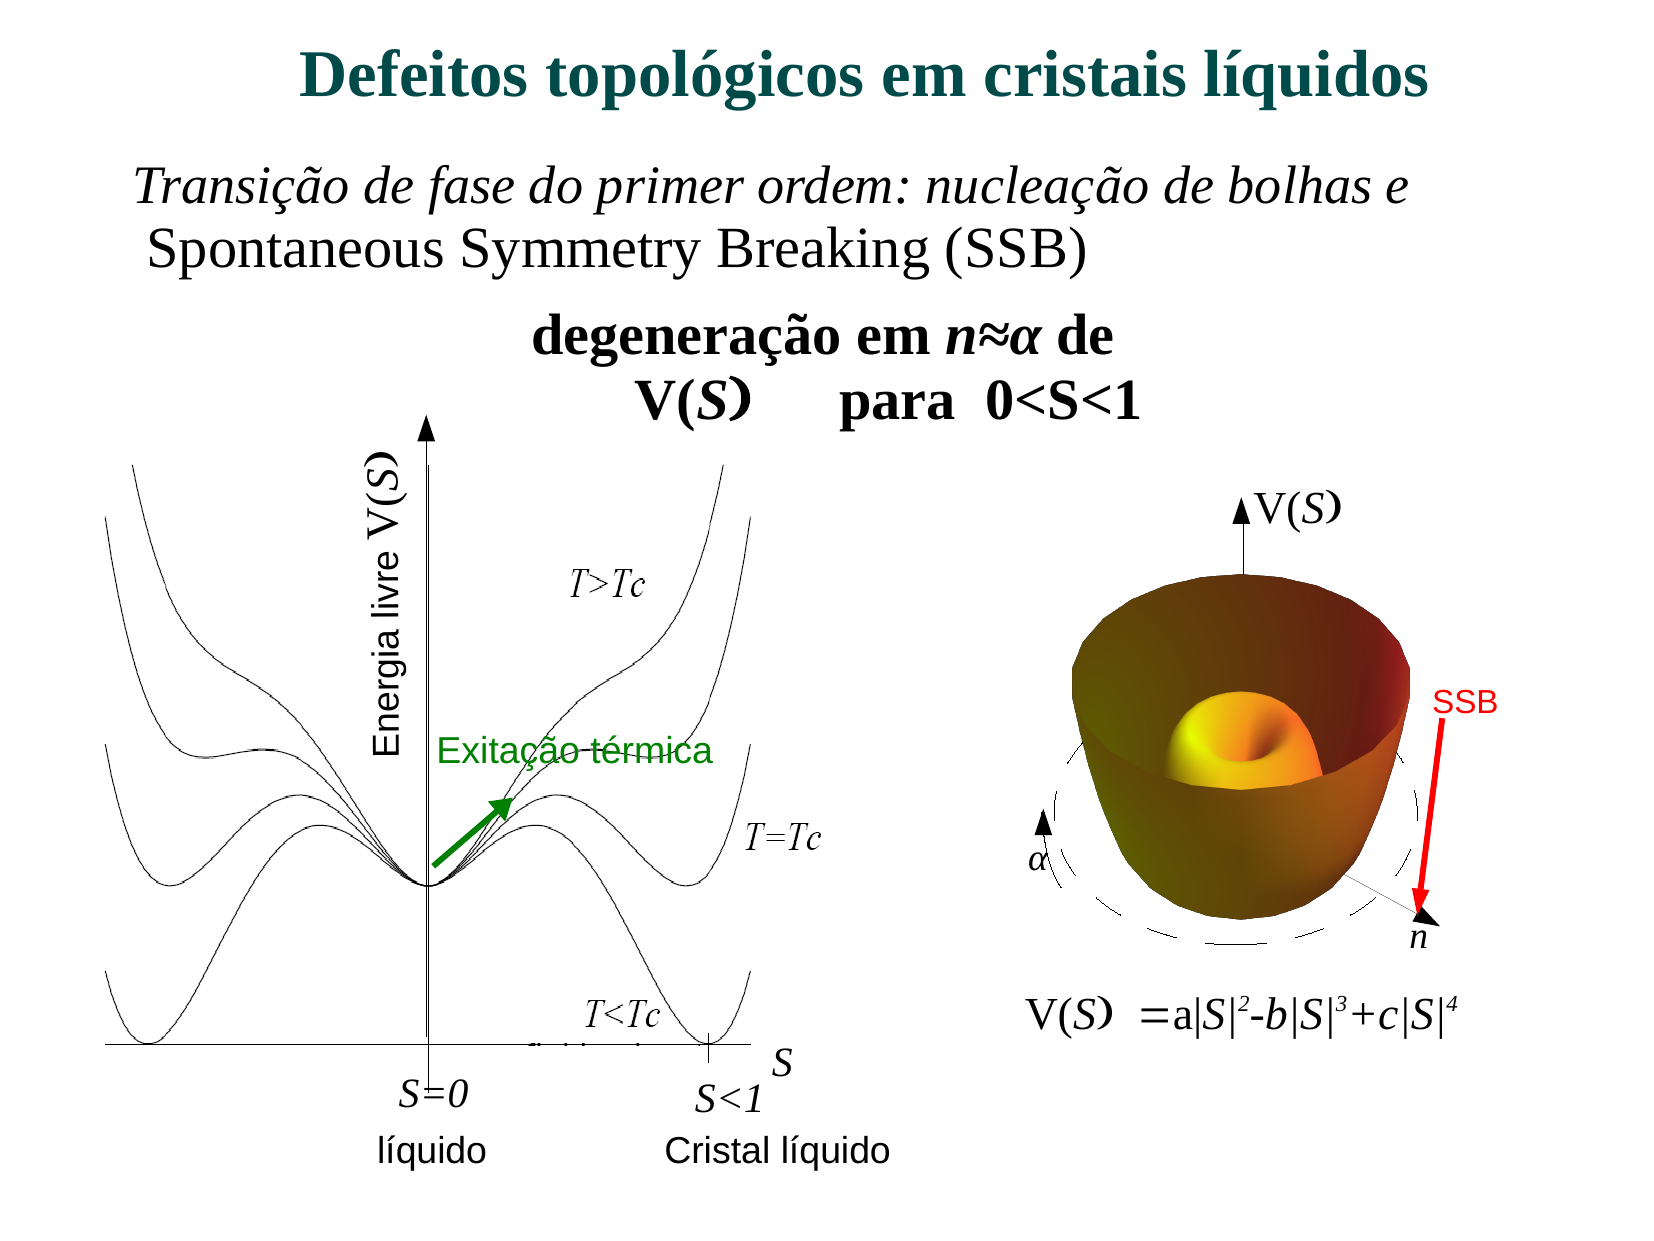

Defeitos topológicos em cristais líquidos
Transição de fase do primer ordem: nucleação de bolhas e
 Spontaneous Symmetry Breaking (SSB)
 degeneração em n≈α de 			V(S) para 0<S<1
V(S)
Energia livre V(S)
α
SSB
Exitação térmica
α
n
V(S) =a|S|2-b|S|3+c|S|4
S
S=0
S<1
líquido
Cristal líquido